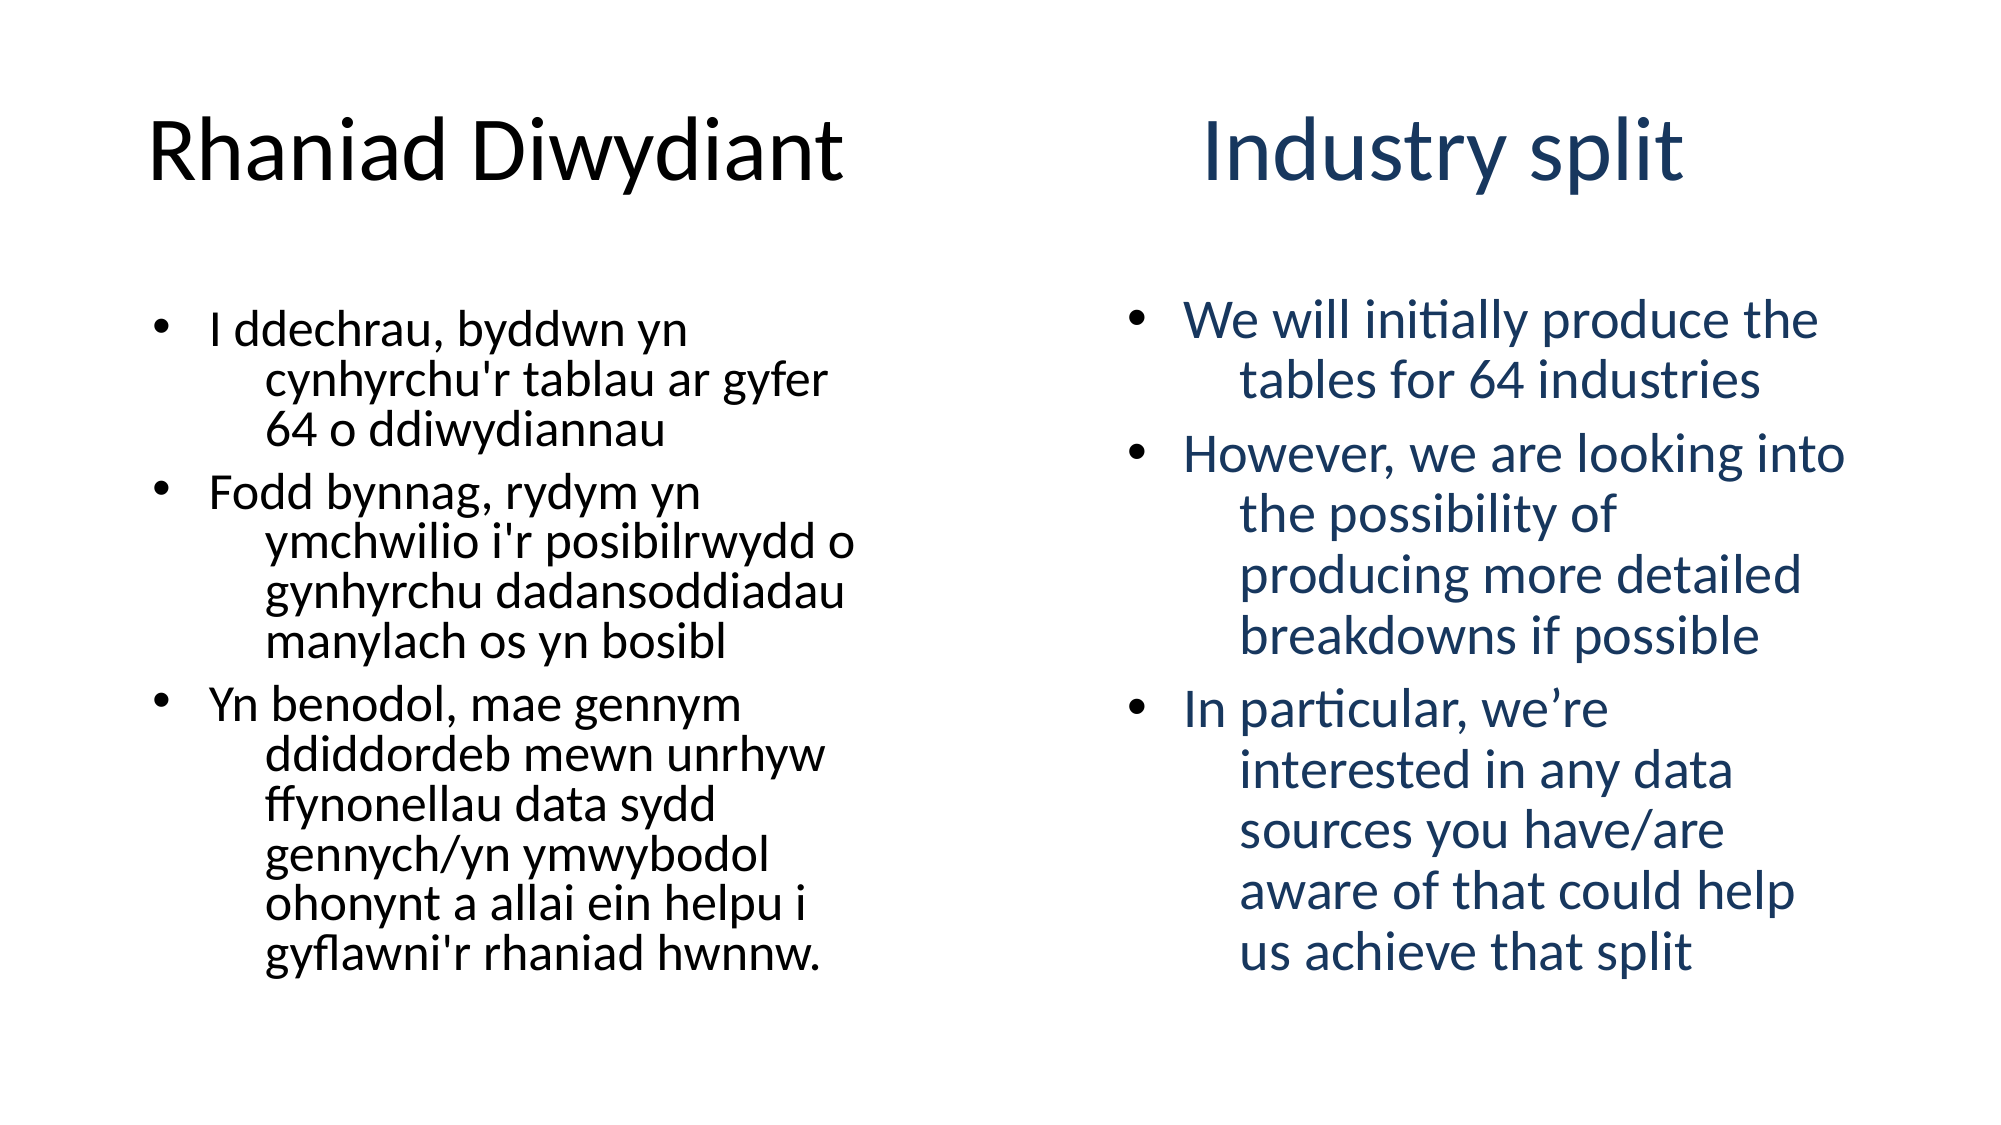

Rhaniad Diwydiant
# Industry split
We will initially produce the tables for 64 industries
However, we are looking into the possibility of producing more detailed breakdowns if possible
In particular, we’re interested in any data sources you have/are aware of that could help us achieve that split
I ddechrau, byddwn yn cynhyrchu'r tablau ar gyfer 64 o ddiwydiannau
Fodd bynnag, rydym yn ymchwilio i'r posibilrwydd o gynhyrchu dadansoddiadau manylach os yn bosibl
Yn benodol, mae gennym ddiddordeb mewn unrhyw ffynonellau data sydd gennych/yn ymwybodol ohonynt a allai ein helpu i gyflawni'r rhaniad hwnnw.